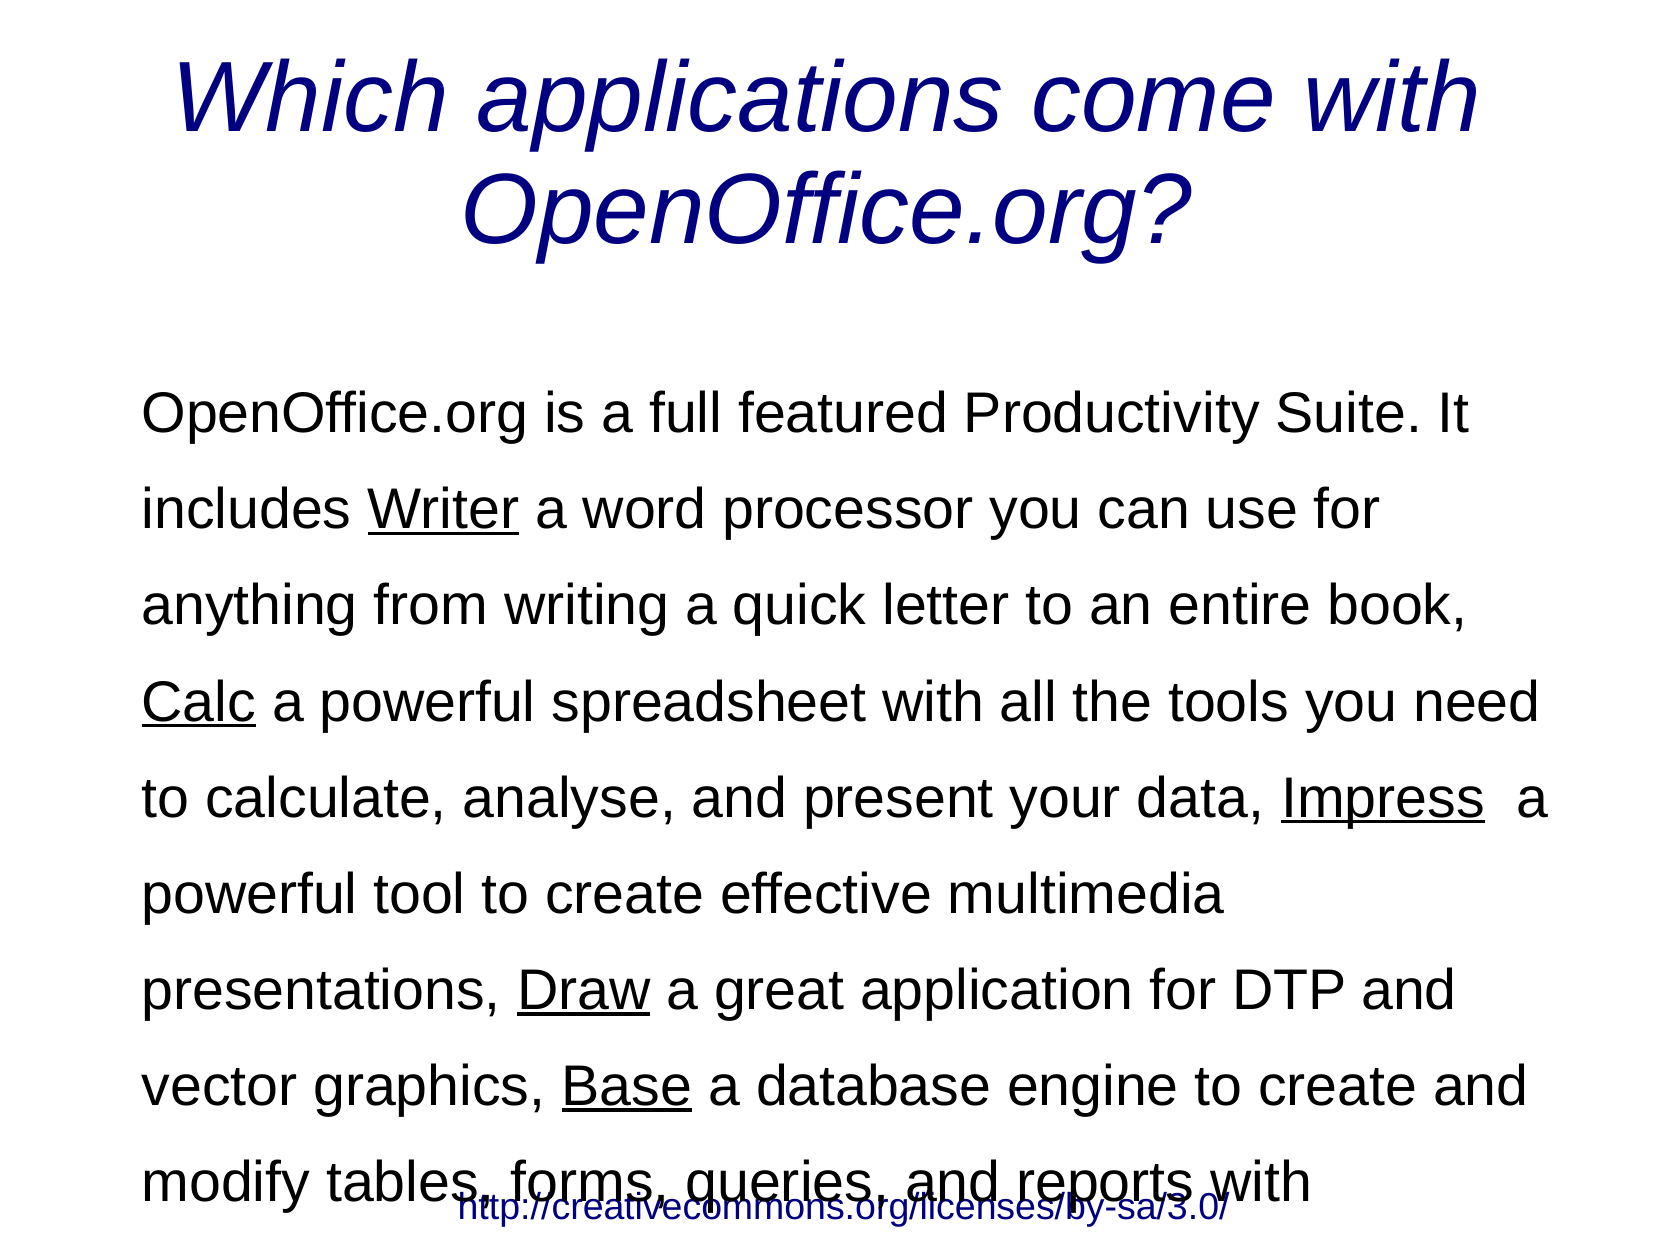

# Which applications come with OpenOffice.org?
OpenOffice.org is a full featured Productivity Suite. It includes Writer a word processor you can use for anything from writing a quick letter to an entire book, Calc a powerful spreadsheet with all the tools you need to calculate, analyse, and present your data, Impress a powerful tool to create effective multimedia presentations, Draw a great application for DTP and vector graphics, Base a database engine to create and modify tables, forms, queries, and reports with OpenOffice.org and Math to let you create mathematical equations with a graphic user interface.